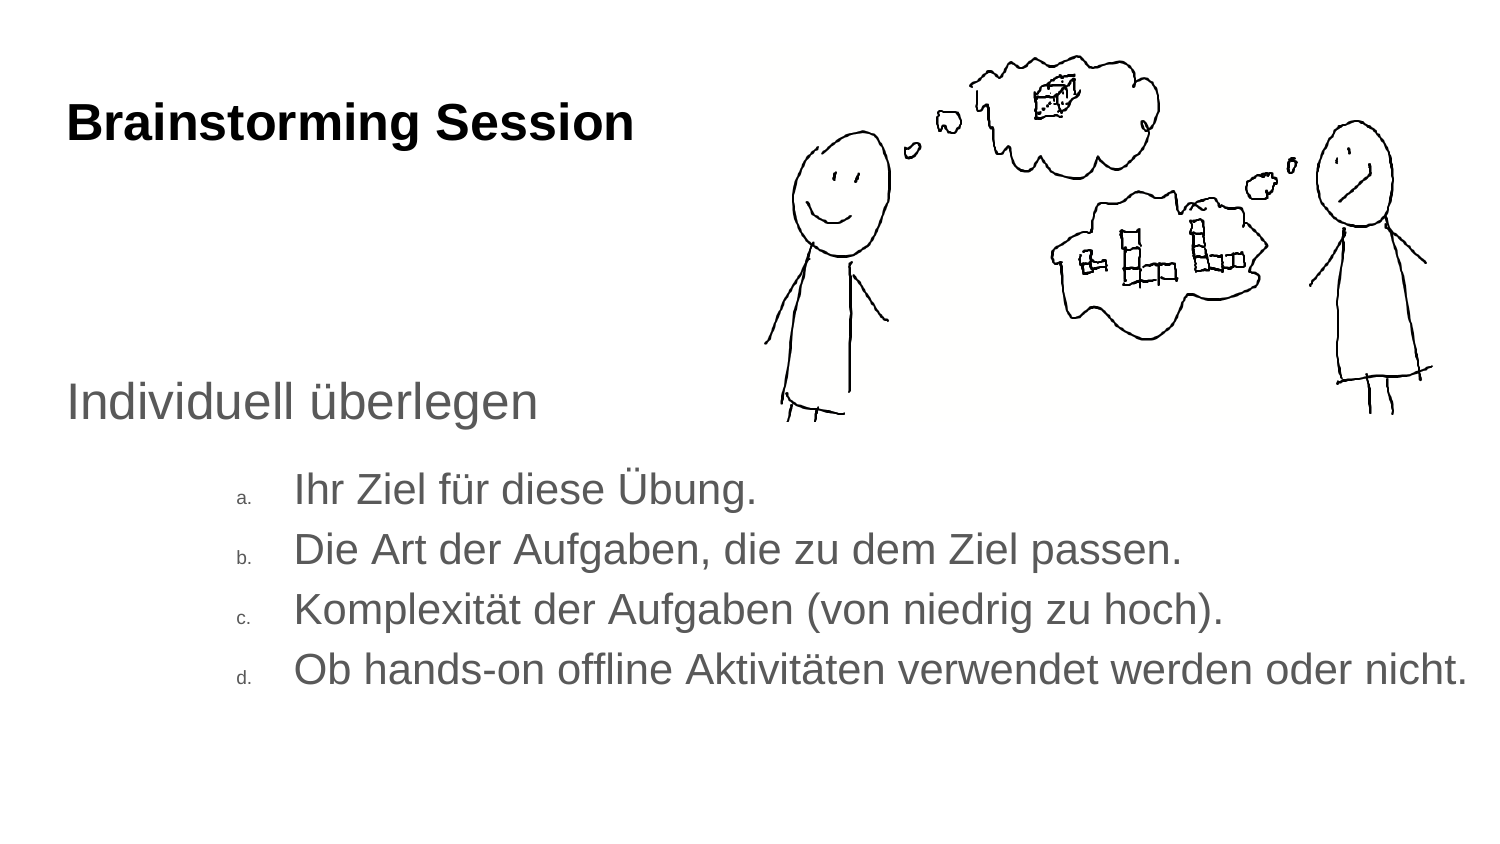

# Brainstorming Session
Individuell überlegen
Ihr Ziel für diese Übung.
Die Art der Aufgaben, die zu dem Ziel passen.
Komplexität der Aufgaben (von niedrig zu hoch).
Ob hands-on offline Aktivitäten verwendet werden oder nicht.